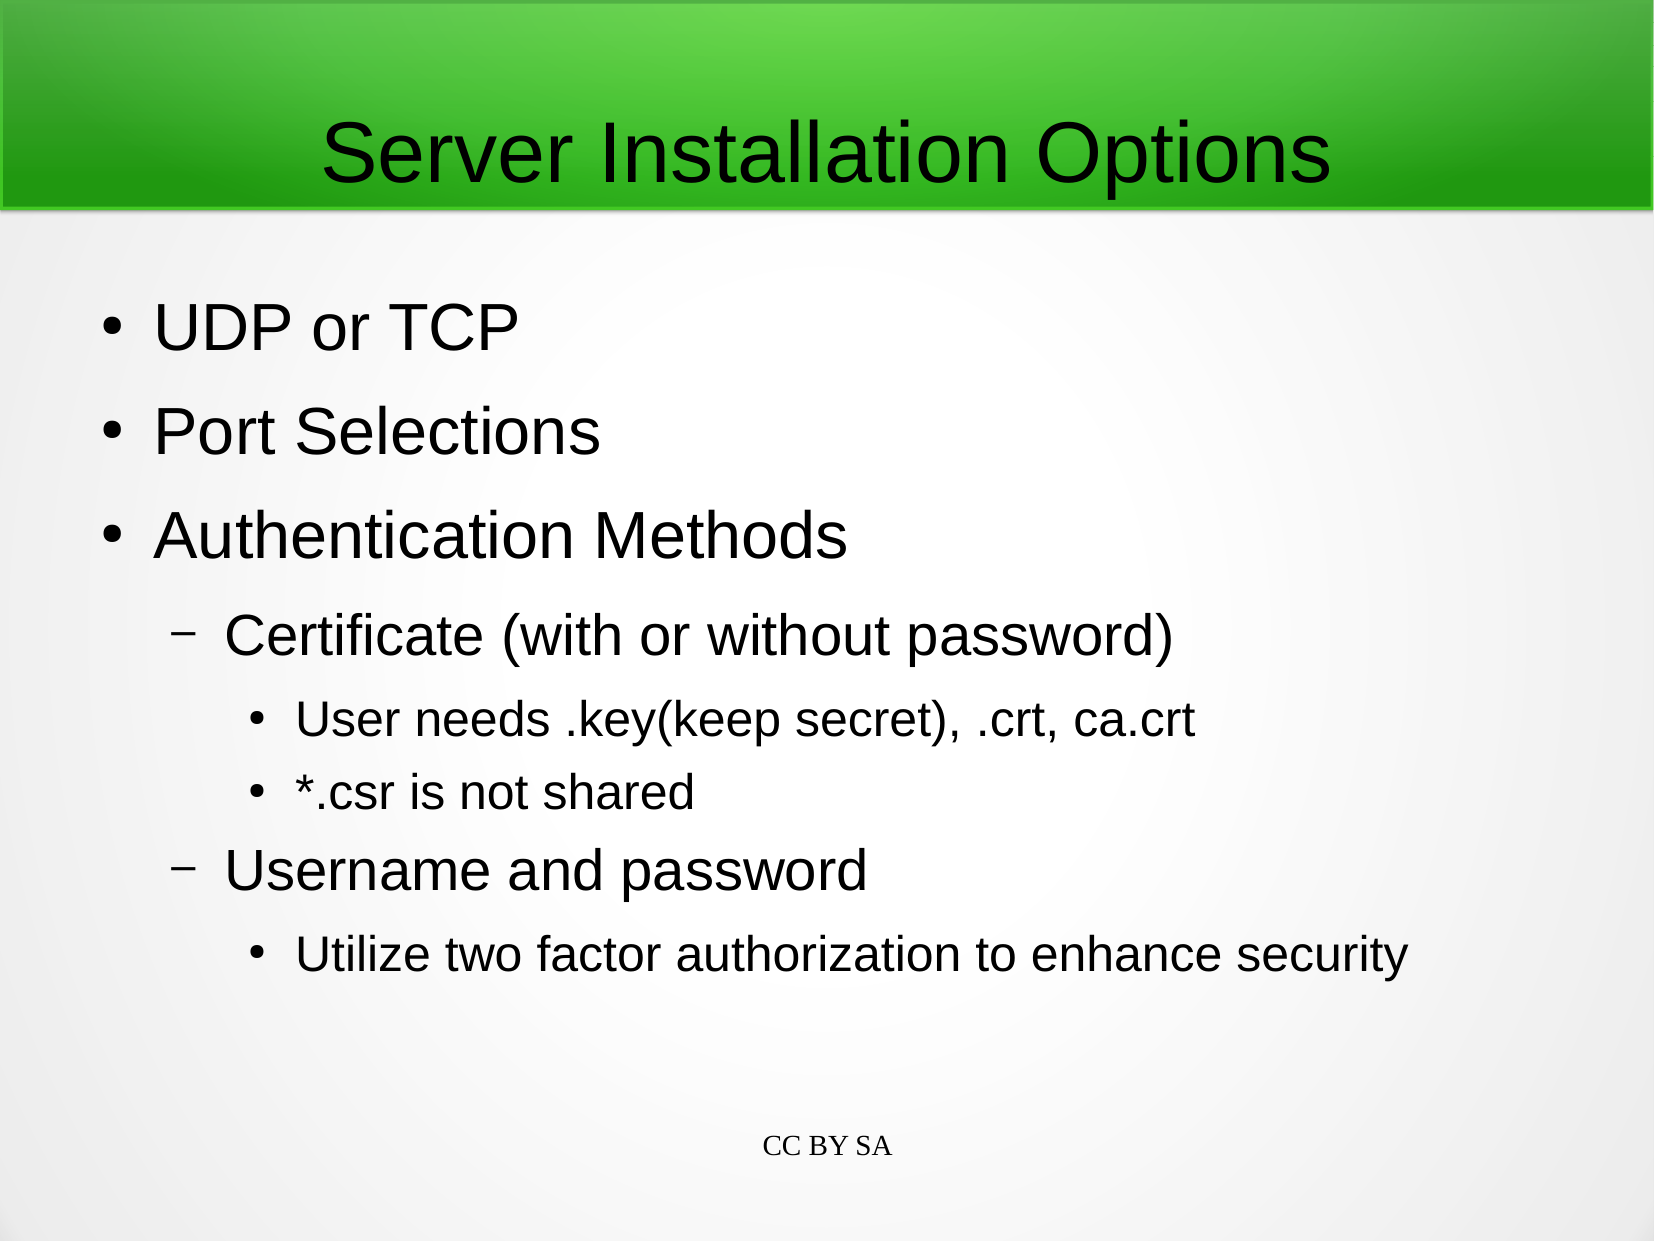

# Server Installation Options
UDP or TCP
Port Selections
Authentication Methods
Certificate (with or without password)
User needs .key(keep secret), .crt, ca.crt
*.csr is not shared
Username and password
Utilize two factor authorization to enhance security
CC BY SA